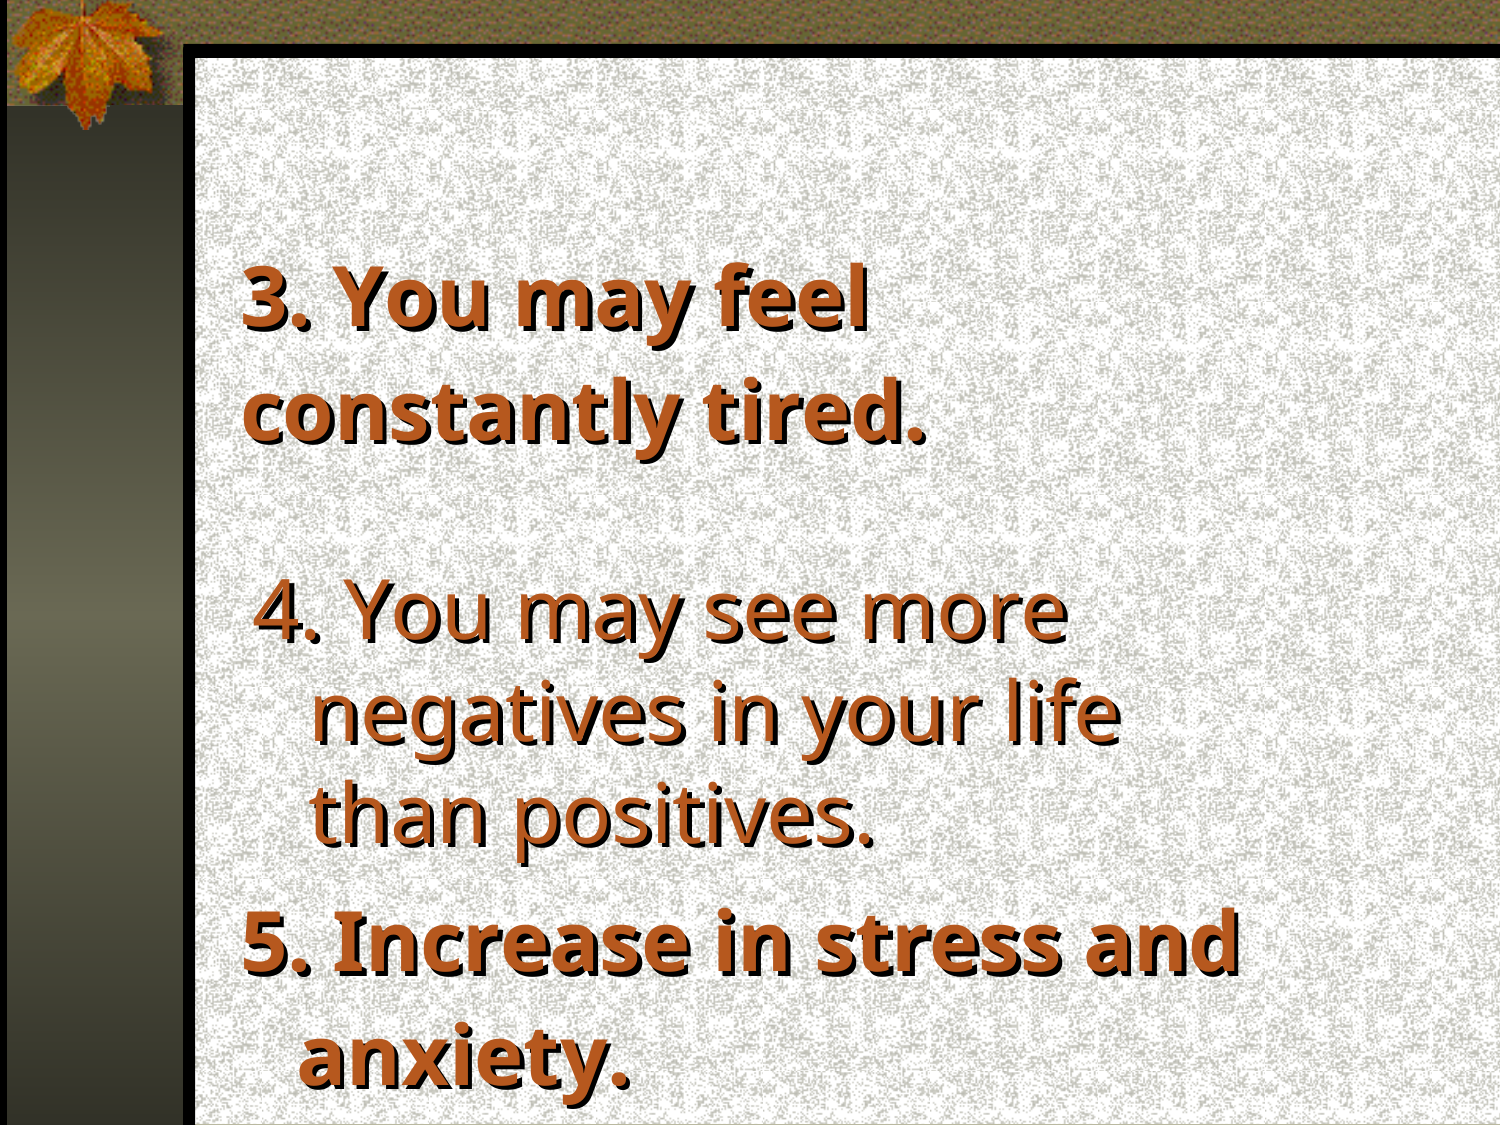

# 3. You may feel constantly tired.
4. You may see more negatives in your life than positives.
5. Increase in stress and anxiety.